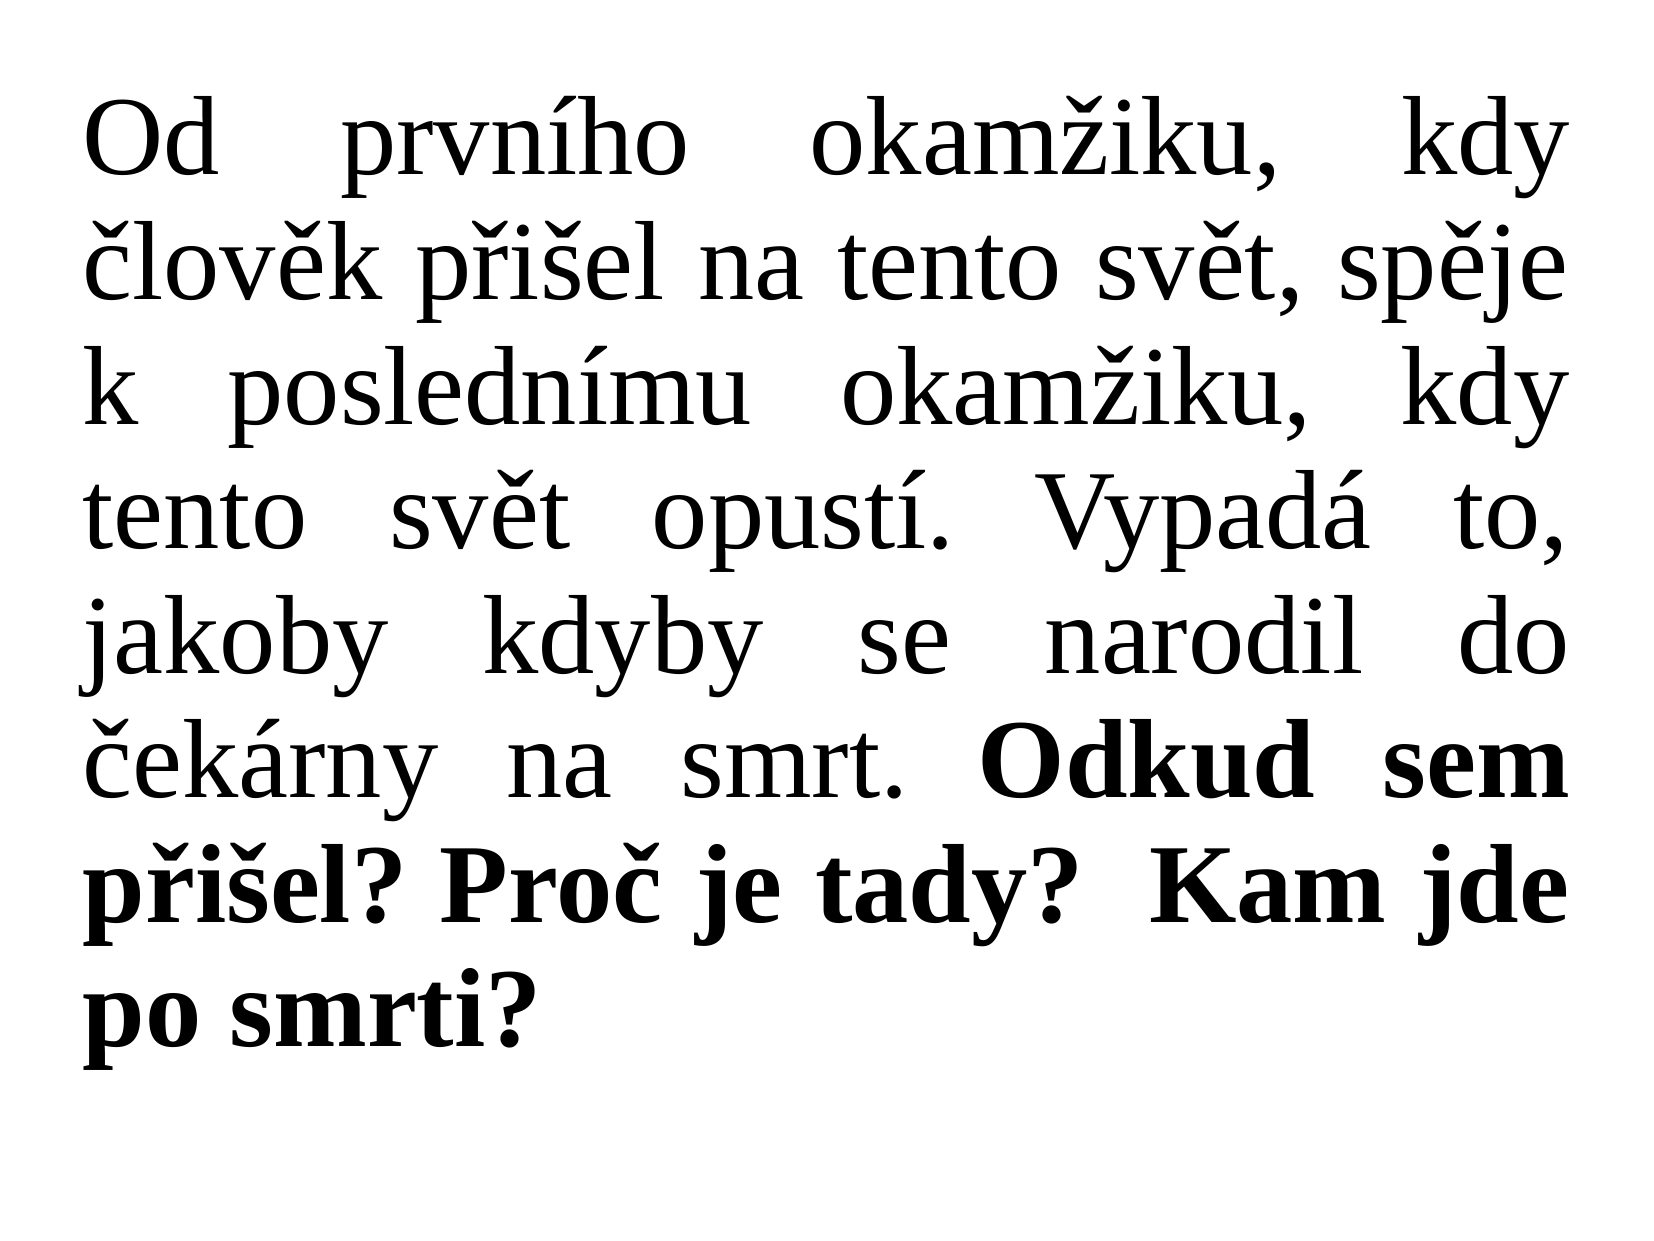

# Od prvního okamžiku, kdy člověk přišel na tento svět, spěje k poslednímu okamžiku, kdy tento svět opustí. Vypadá to, jakoby kdyby se narodil do čekárny na smrt. Odkud sem přišel? Proč je tady? Kam jde po smrti?